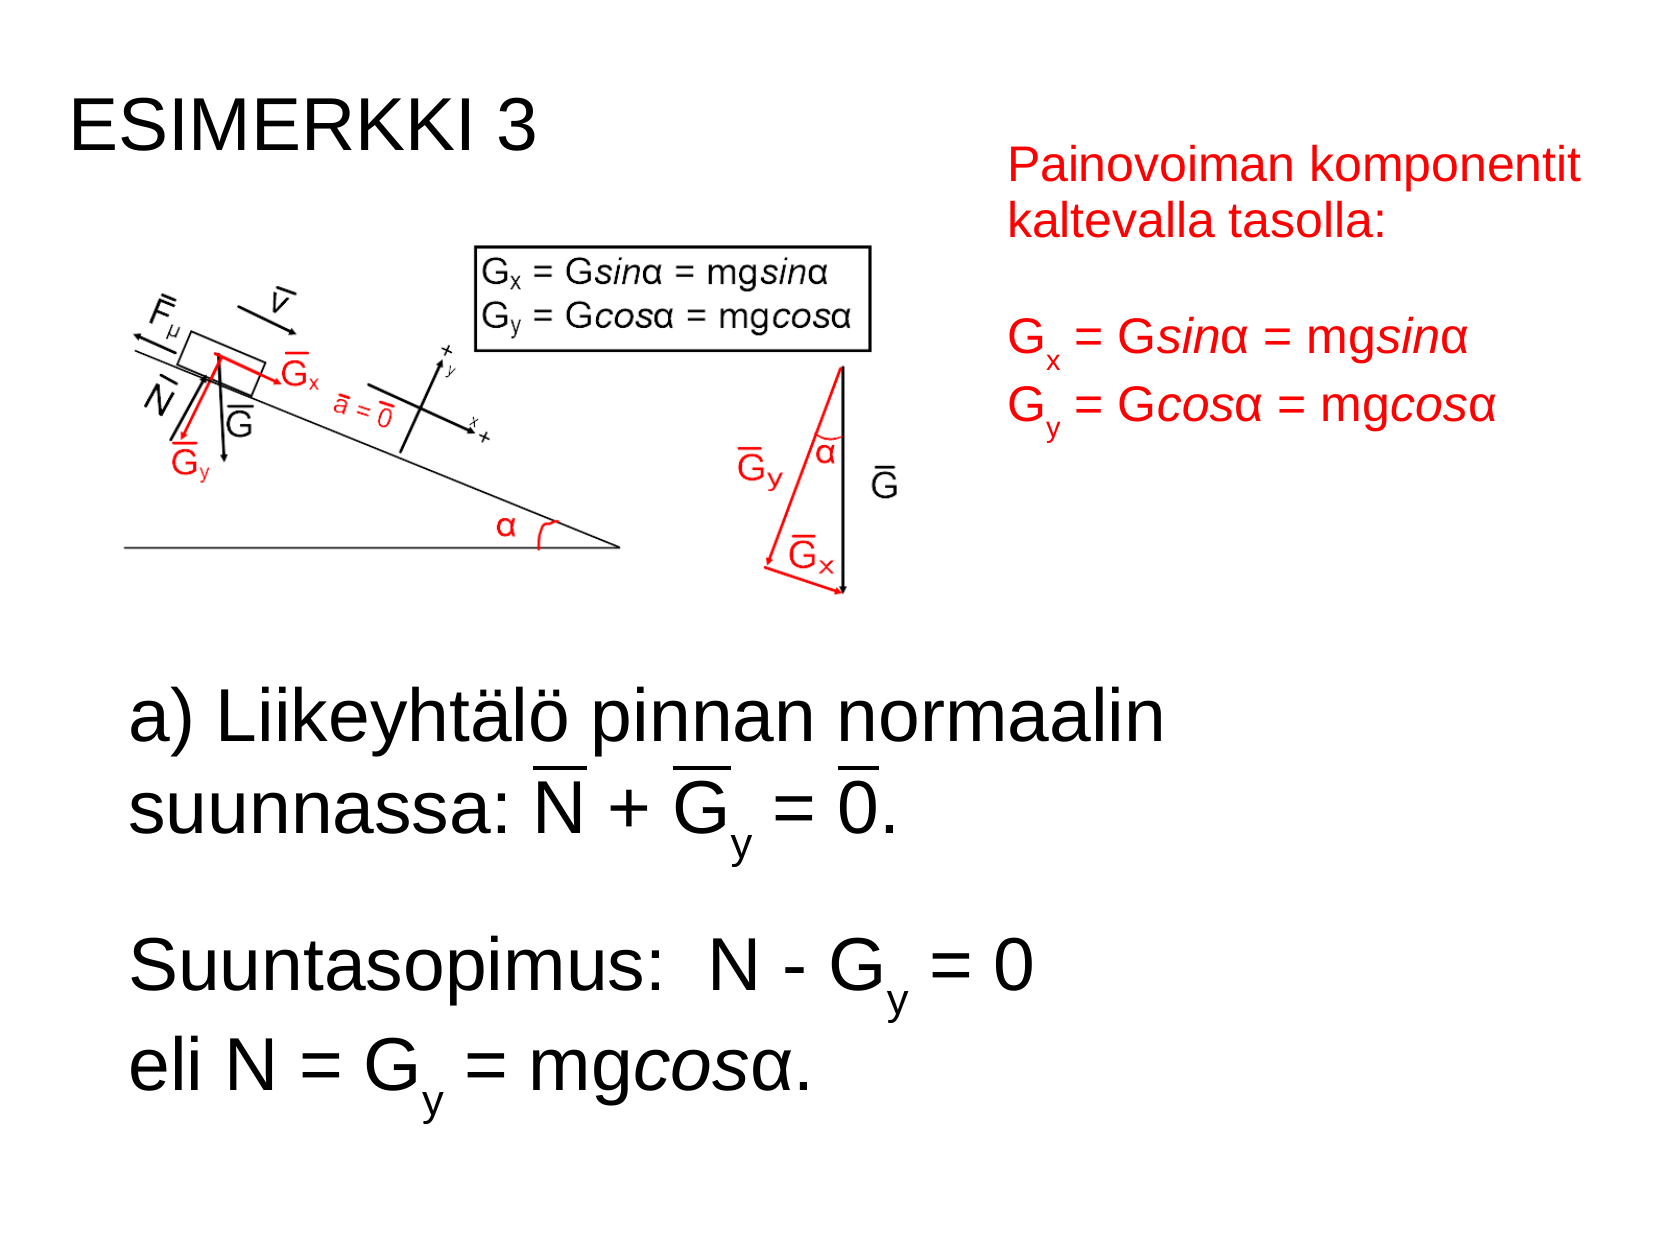

ESIMERKKI 3
Painovoiman komponentit kaltevalla tasolla:
Gx = Gsinα = mgsinα
Gy = Gcosα = mgcosα
a) Liikeyhtälö pinnan normaalin suunnassa: N + Gy = 0.
Suuntasopimus: N - Gy = 0
eli N = Gy = mgcosα.